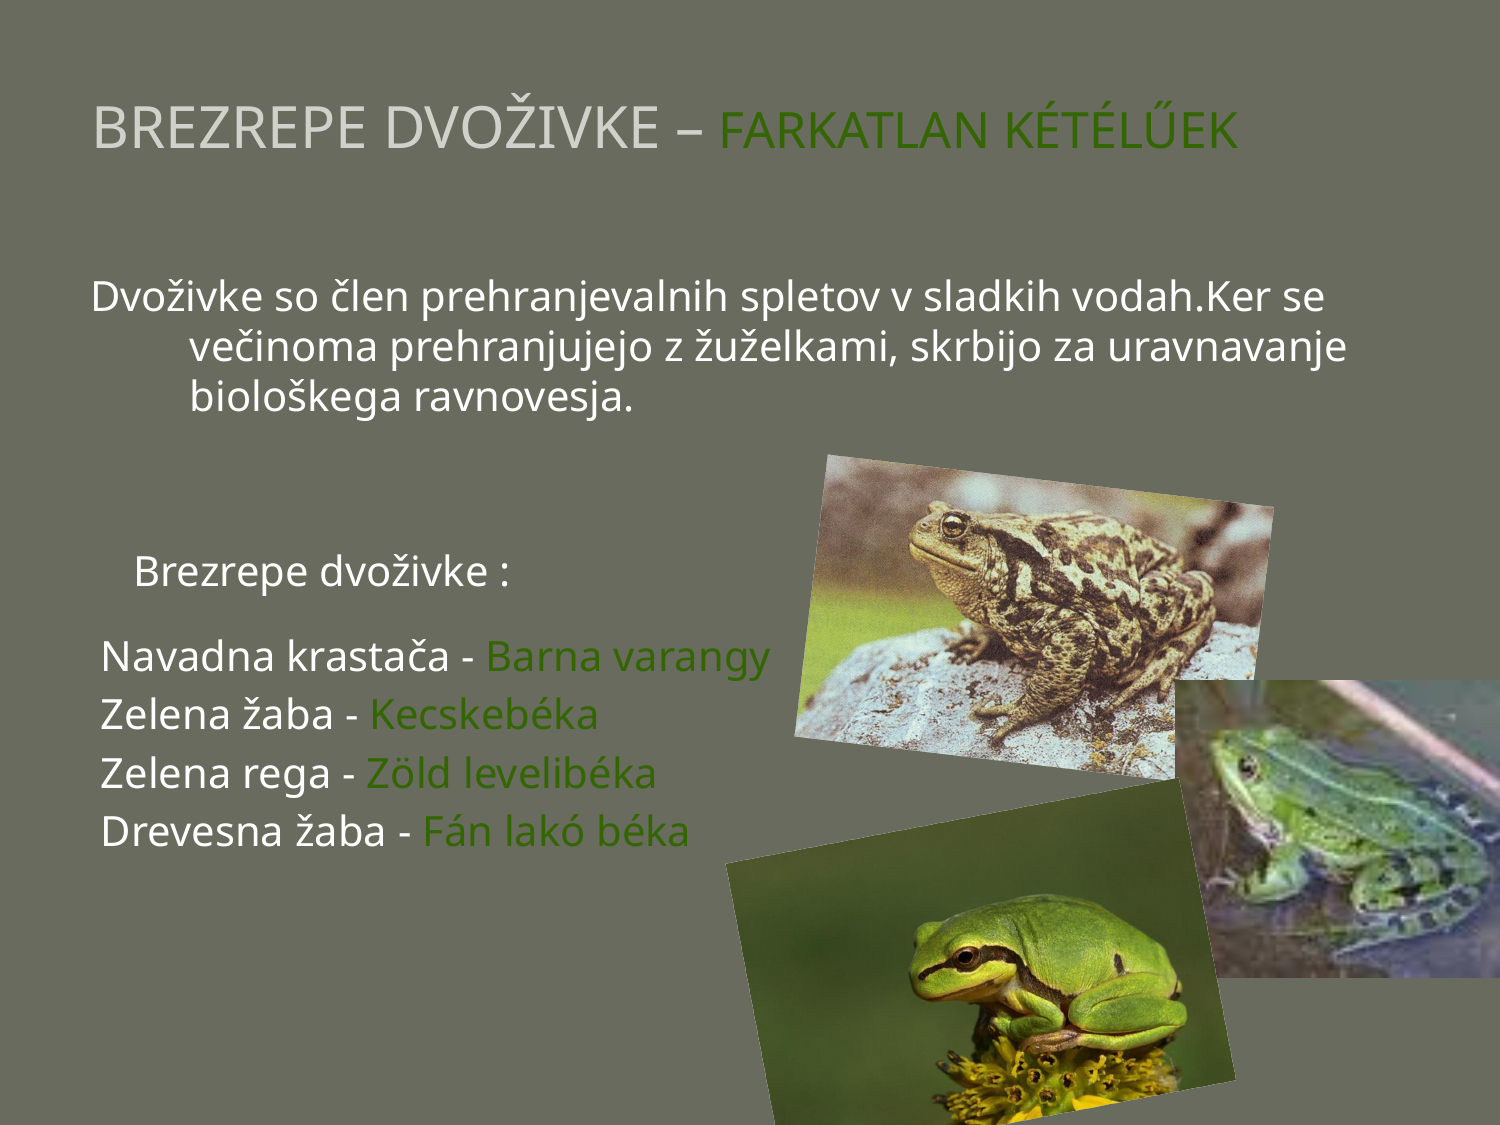

# BREZREPE DVOŽIVKE – FARKATLAN KÉTÉLŰEK
Dvoživke so člen prehranjevalnih spletov v sladkih vodah.Ker se večinoma prehranjujejo z žuželkami, skrbijo za uravnavanje biološkega ravnovesja.
 Brezrepe dvoživke :
 Navadna krastača - Barna varangy
 Zelena žaba - Kecskebéka
 Zelena rega - Zöld levelibéka
 Drevesna žaba - Fán lakó béka